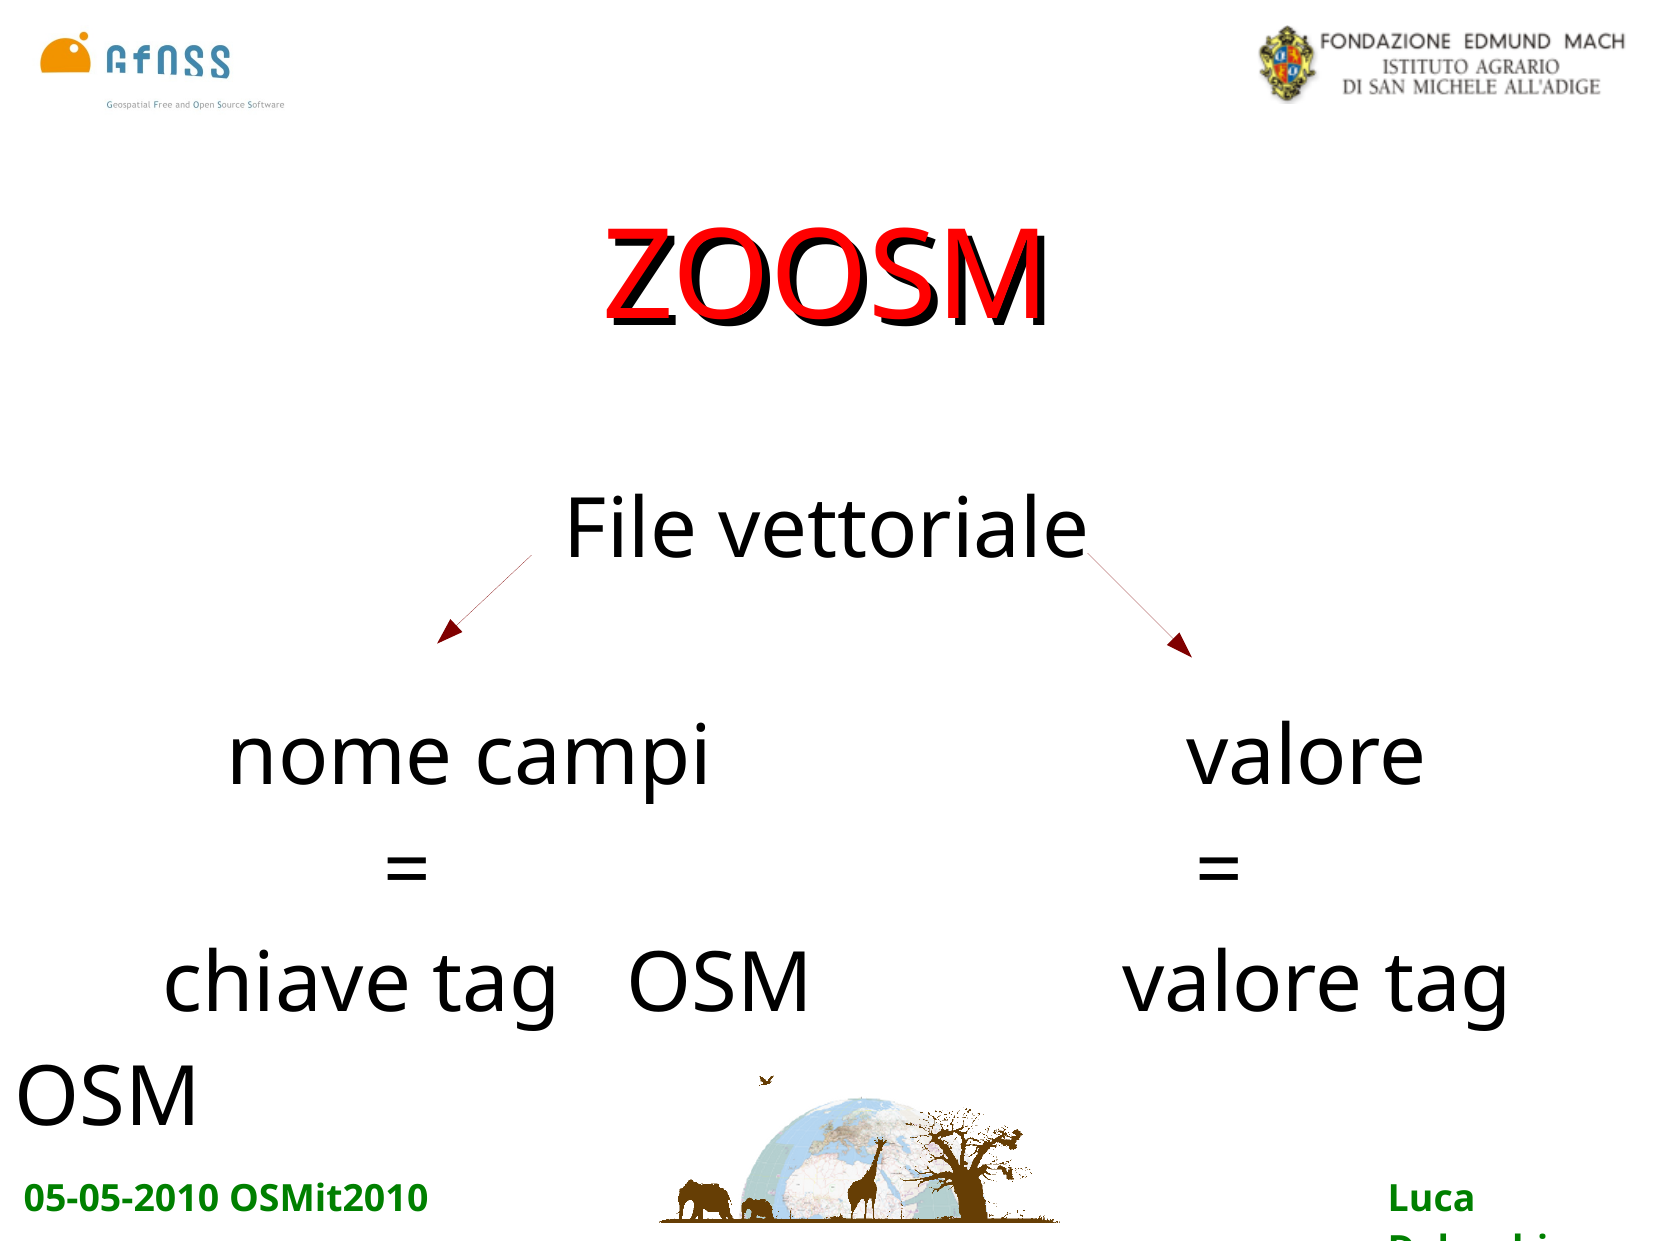

ZOOSM
File vettoriale
nome campi		 				valore
					= 			 	=
		chiave tag	 OSM					valore tag OSM